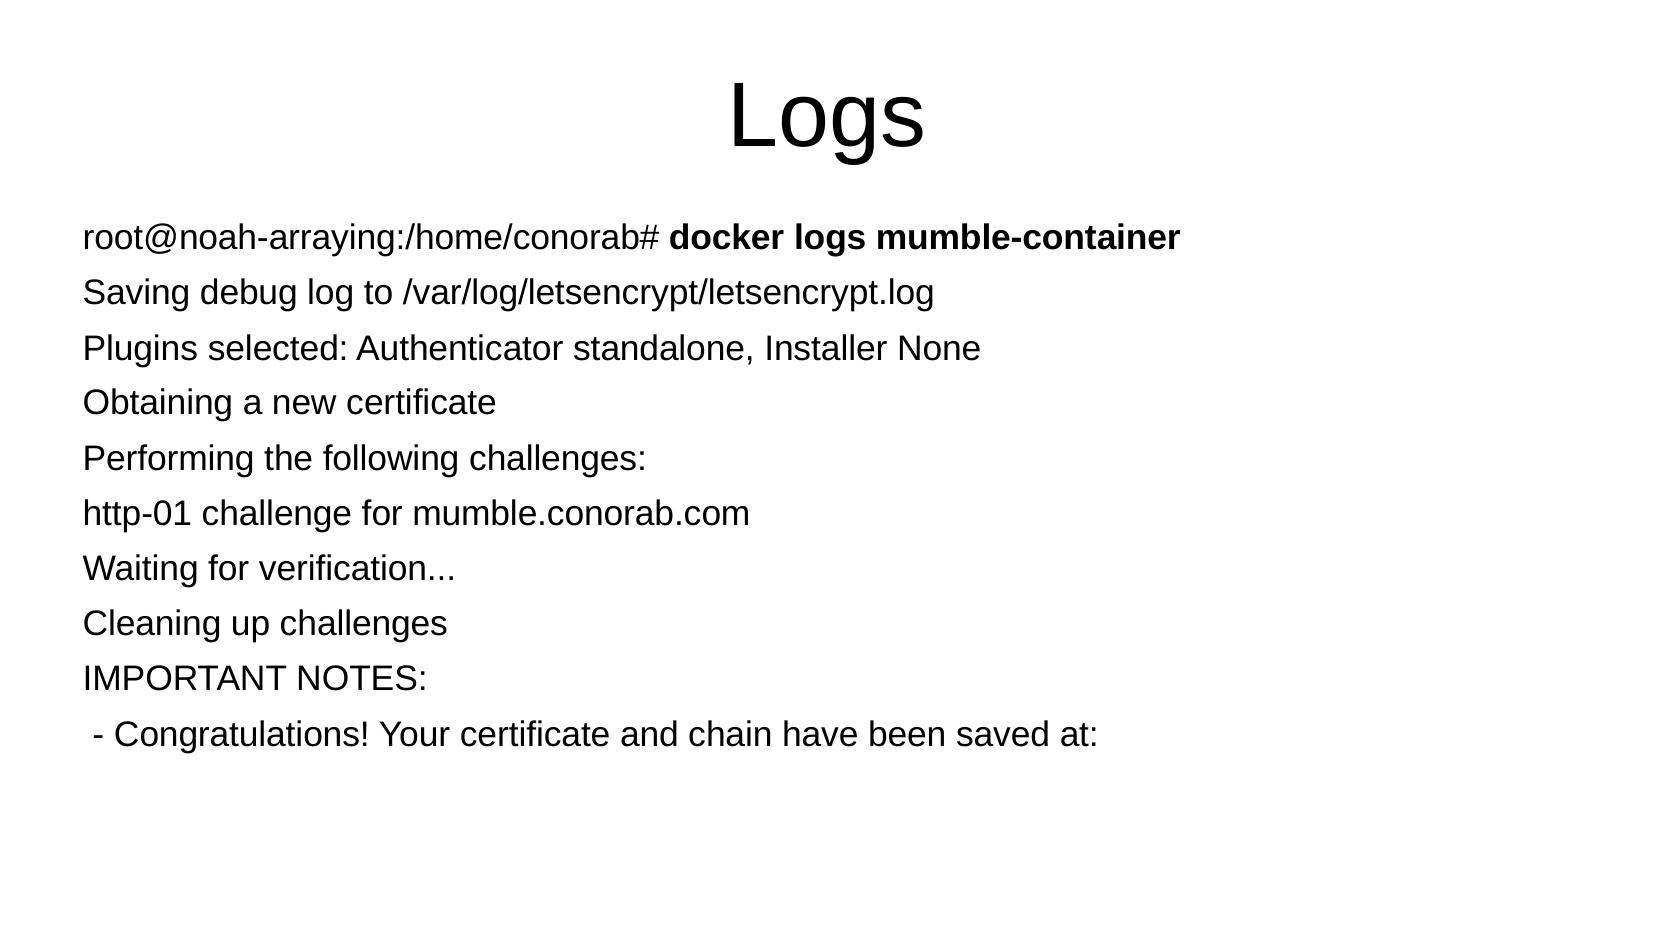

# Logs
root@noah-arraying:/home/conorab# docker logs mumble-container
Saving debug log to /var/log/letsencrypt/letsencrypt.log
Plugins selected: Authenticator standalone, Installer None
Obtaining a new certificate
Performing the following challenges:
http-01 challenge for mumble.conorab.com
Waiting for verification...
Cleaning up challenges
IMPORTANT NOTES:
 - Congratulations! Your certificate and chain have been saved at: